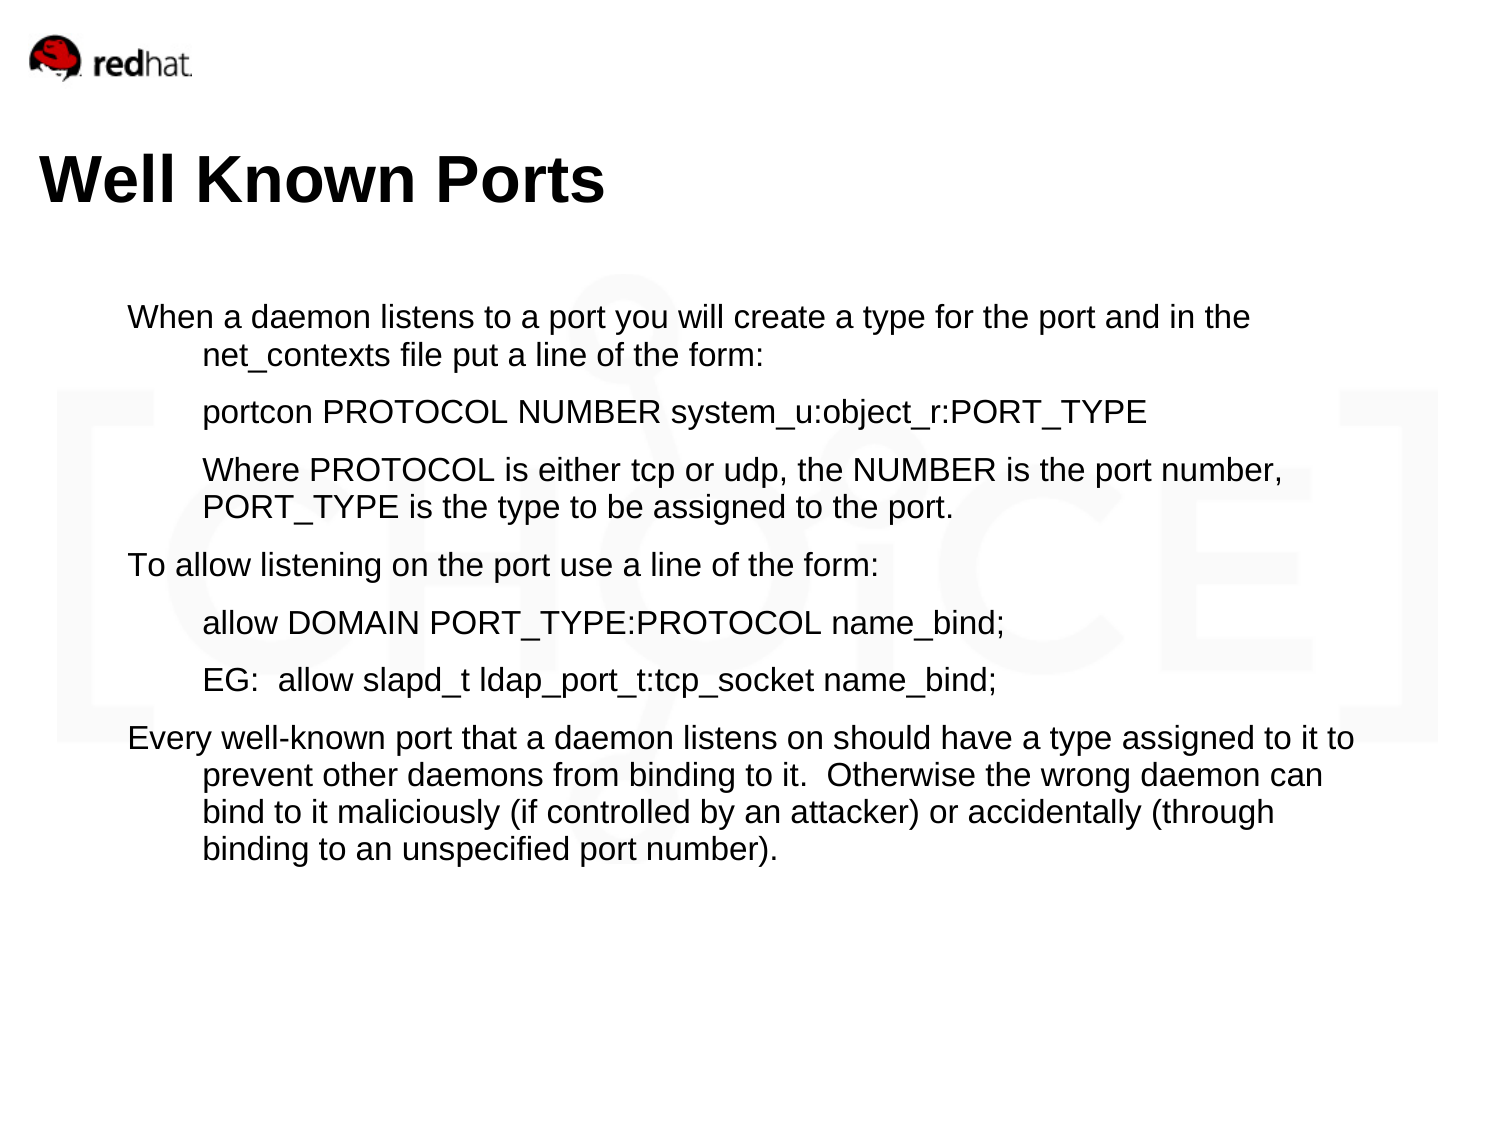

# Well Known Ports
When a daemon listens to a port you will create a type for the port and in the net_contexts file put a line of the form:
	portcon PROTOCOL NUMBER system_u:object_r:PORT_TYPE
	Where PROTOCOL is either tcp or udp, the NUMBER is the port number, PORT_TYPE is the type to be assigned to the port.
To allow listening on the port use a line of the form:
	allow DOMAIN PORT_TYPE:PROTOCOL name_bind;
	EG: allow slapd_t ldap_port_t:tcp_socket name_bind;
Every well-known port that a daemon listens on should have a type assigned to it to prevent other daemons from binding to it. Otherwise the wrong daemon can bind to it maliciously (if controlled by an attacker) or accidentally (through binding to an unspecified port number).